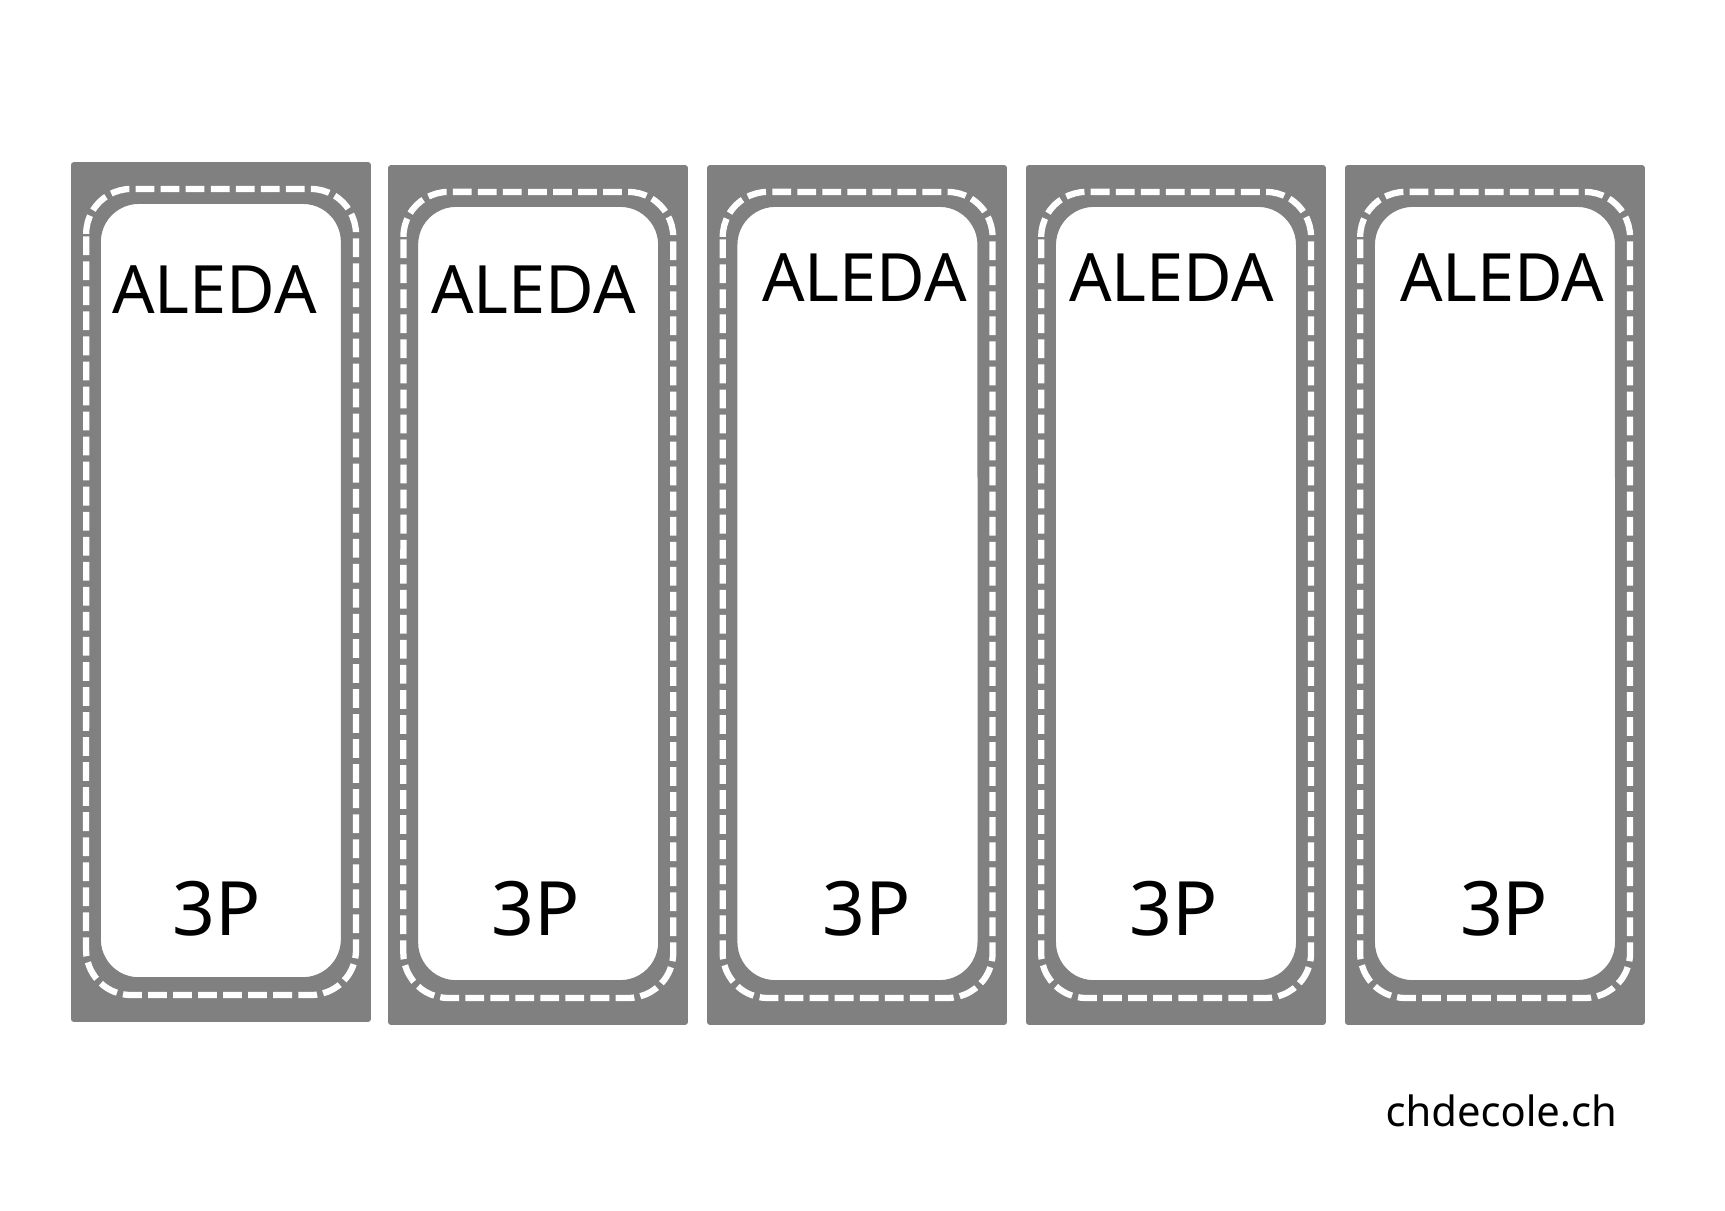

ALEDA
ALEDA
ALEDA
ALEDA
ALEDA
3P
3P
3P
3P
3P
chdecole.ch